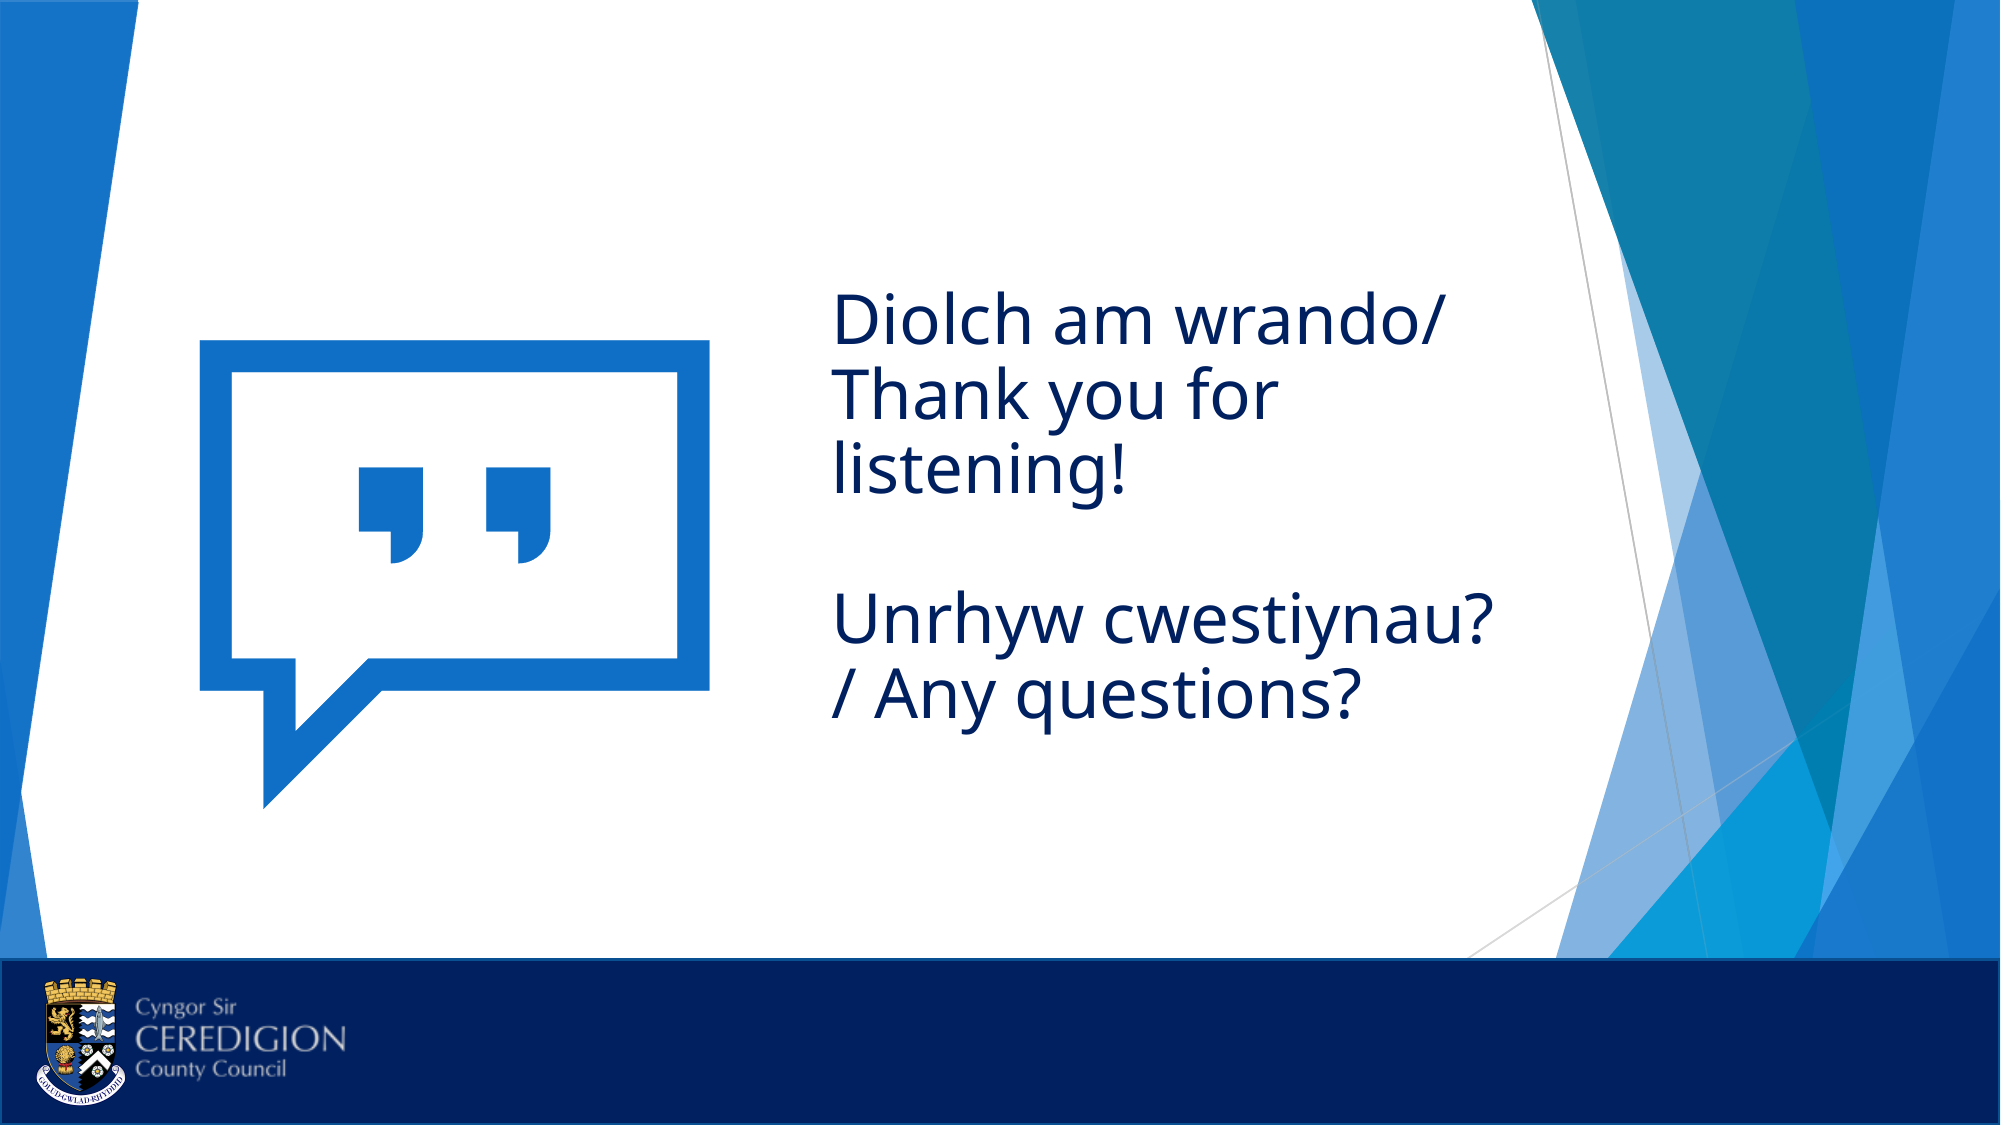

# Diolch am wrando/ Thank you for listening! Unrhyw cwestiynau? / Any questions?